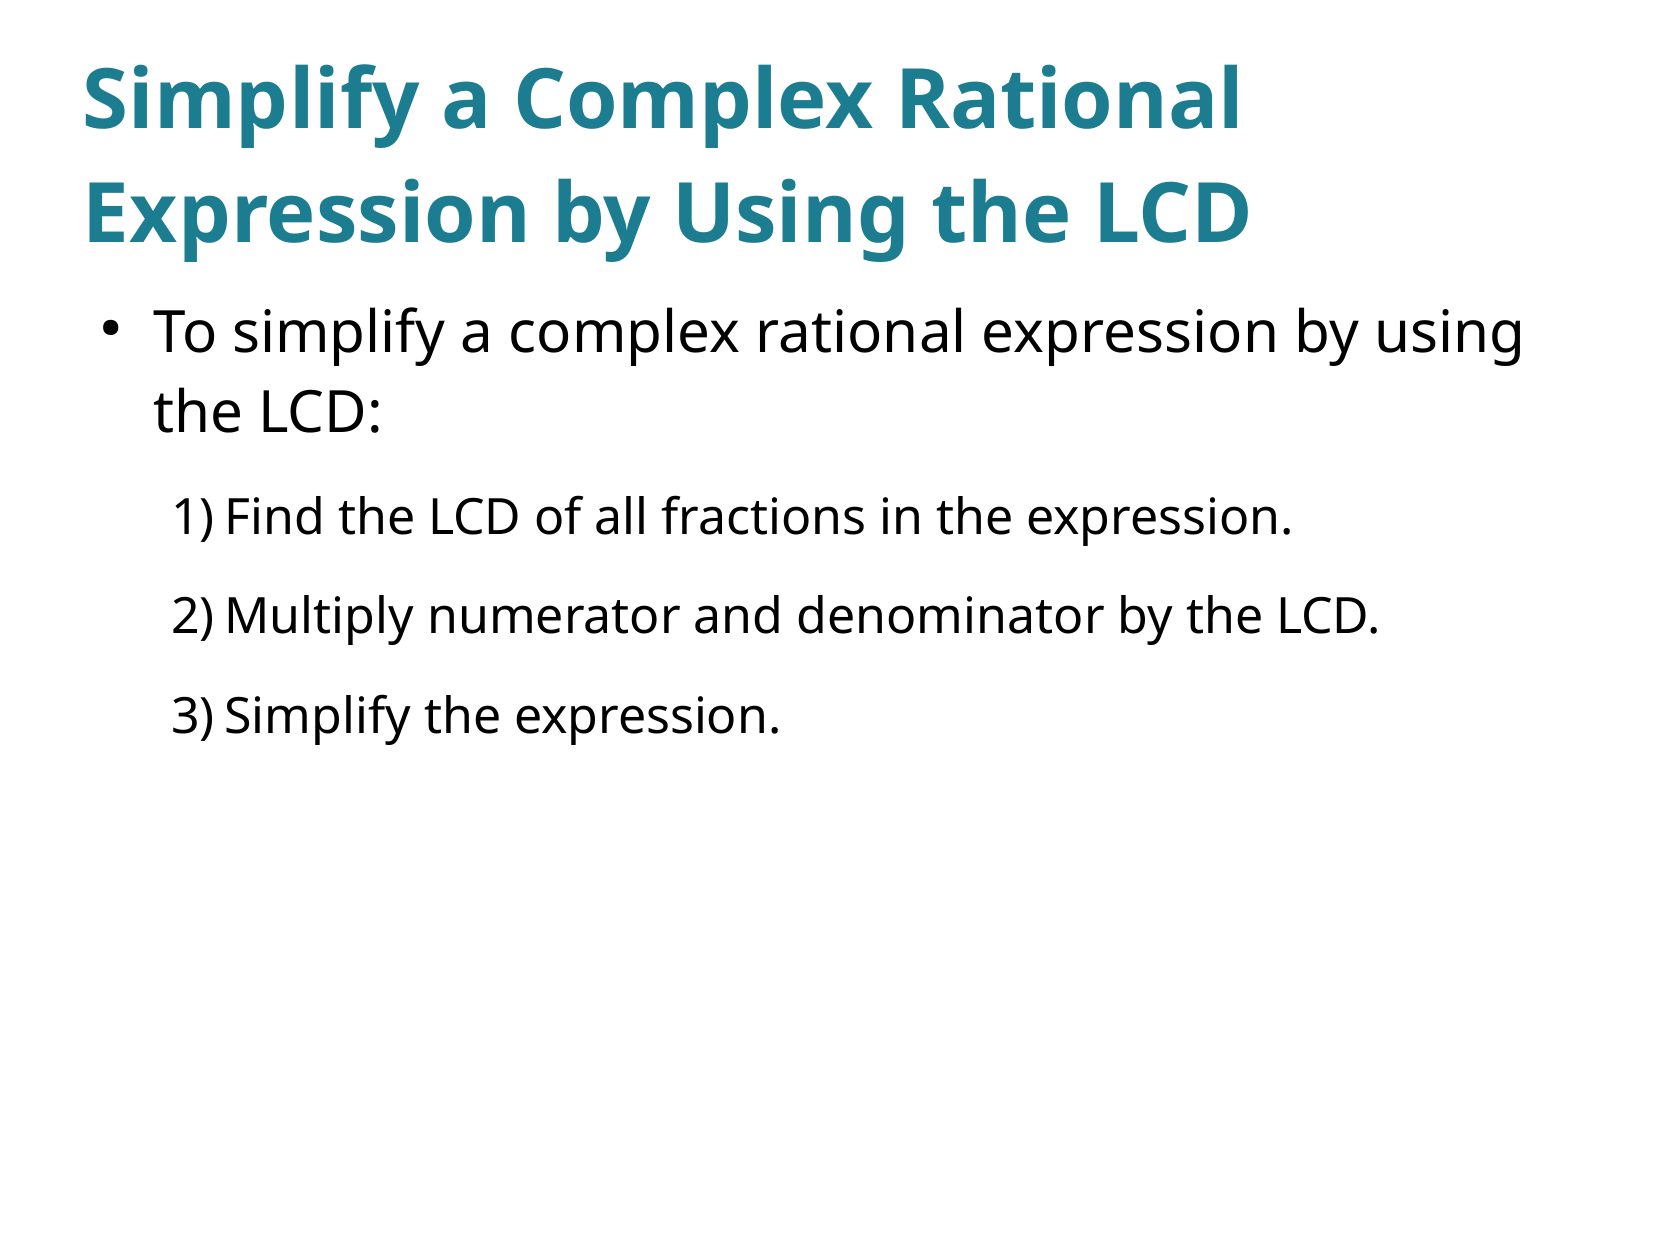

# Simplify a Complex Rational Expression by Using the LCD
To simplify a complex rational expression by using the LCD:
Find the LCD of all fractions in the expression.
Multiply numerator and denominator by the LCD.
Simplify the expression.